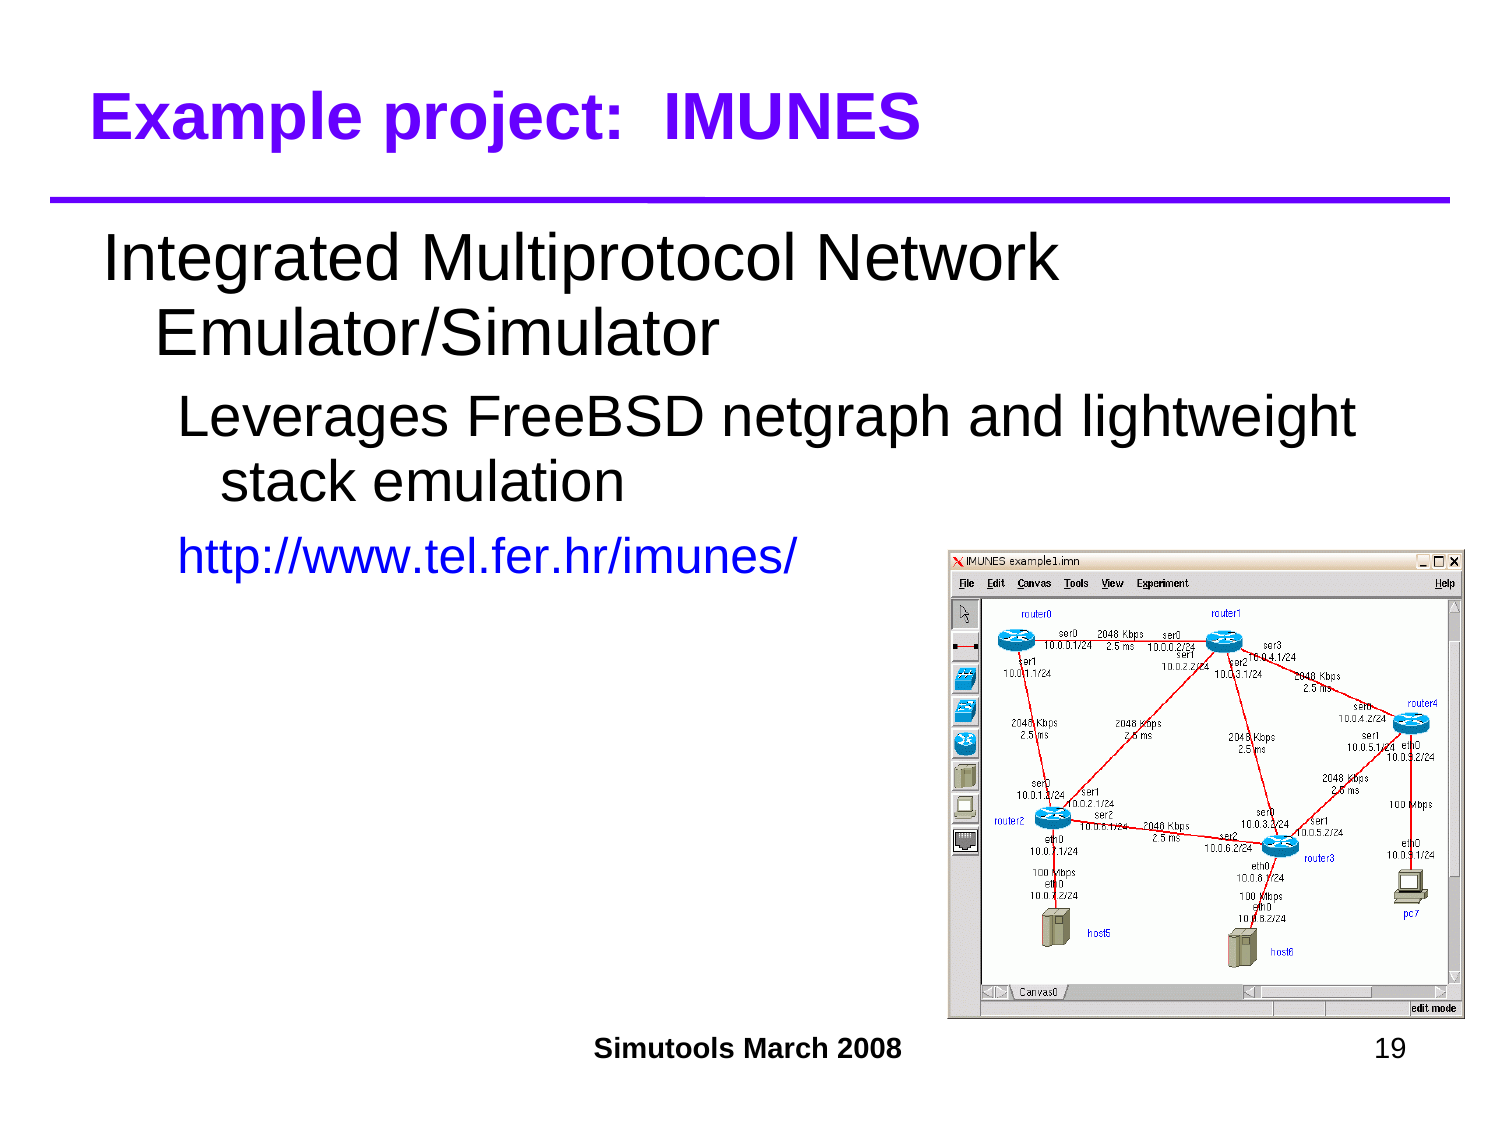

# Example project: IMUNES
Integrated Multiprotocol Network Emulator/Simulator
Leverages FreeBSD netgraph and lightweight stack emulation
http://www.tel.fer.hr/imunes/
19